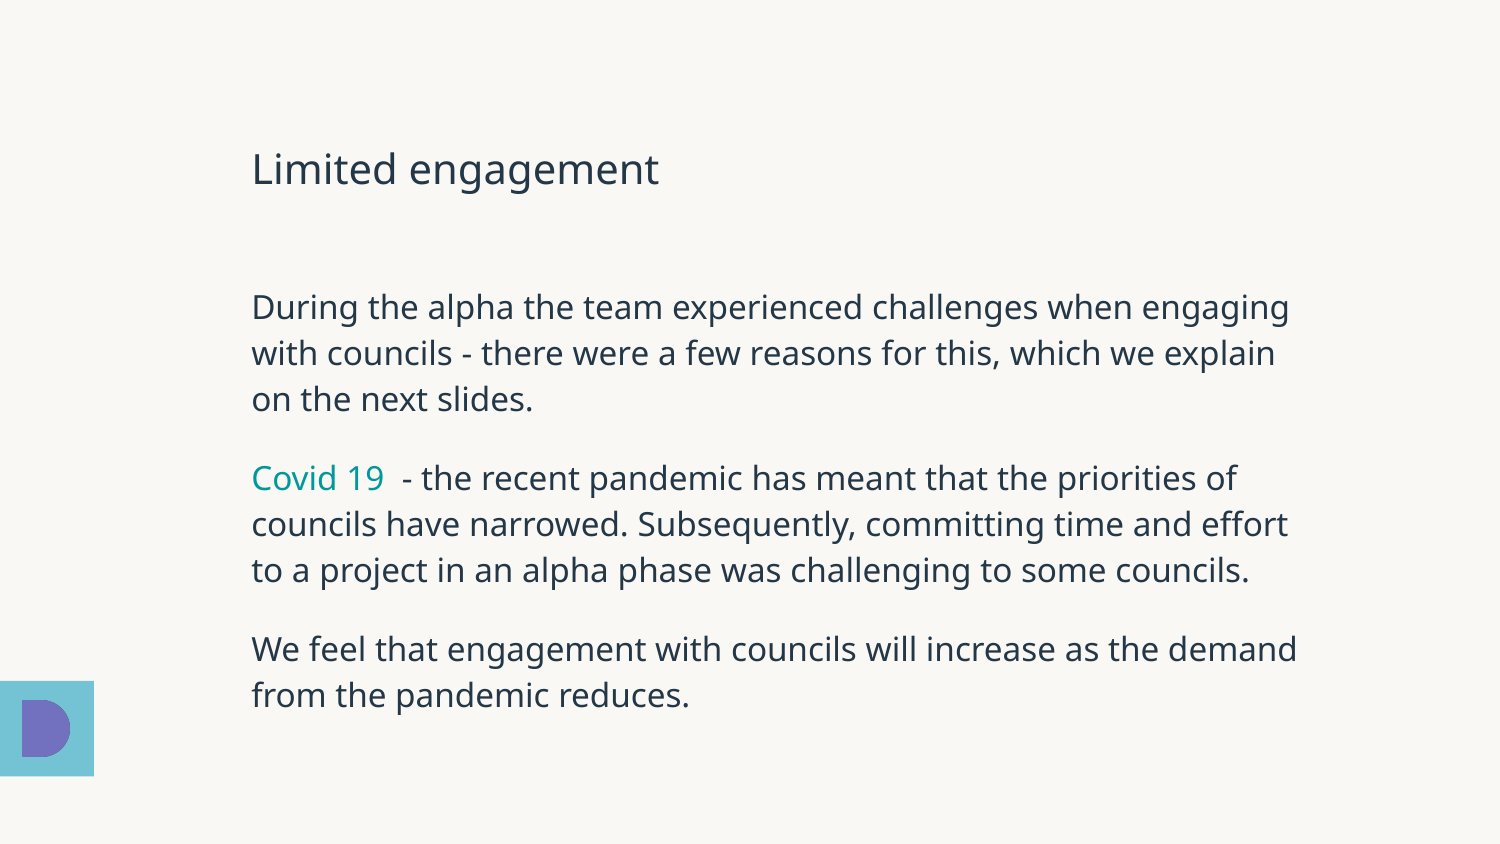

# Limited engagement
During the alpha the team experienced challenges when engaging with councils - there were a few reasons for this, which we explain on the next slides.
Covid 19 - the recent pandemic has meant that the priorities of councils have narrowed. Subsequently, committing time and effort to a project in an alpha phase was challenging to some councils.
We feel that engagement with councils will increase as the demand from the pandemic reduces.